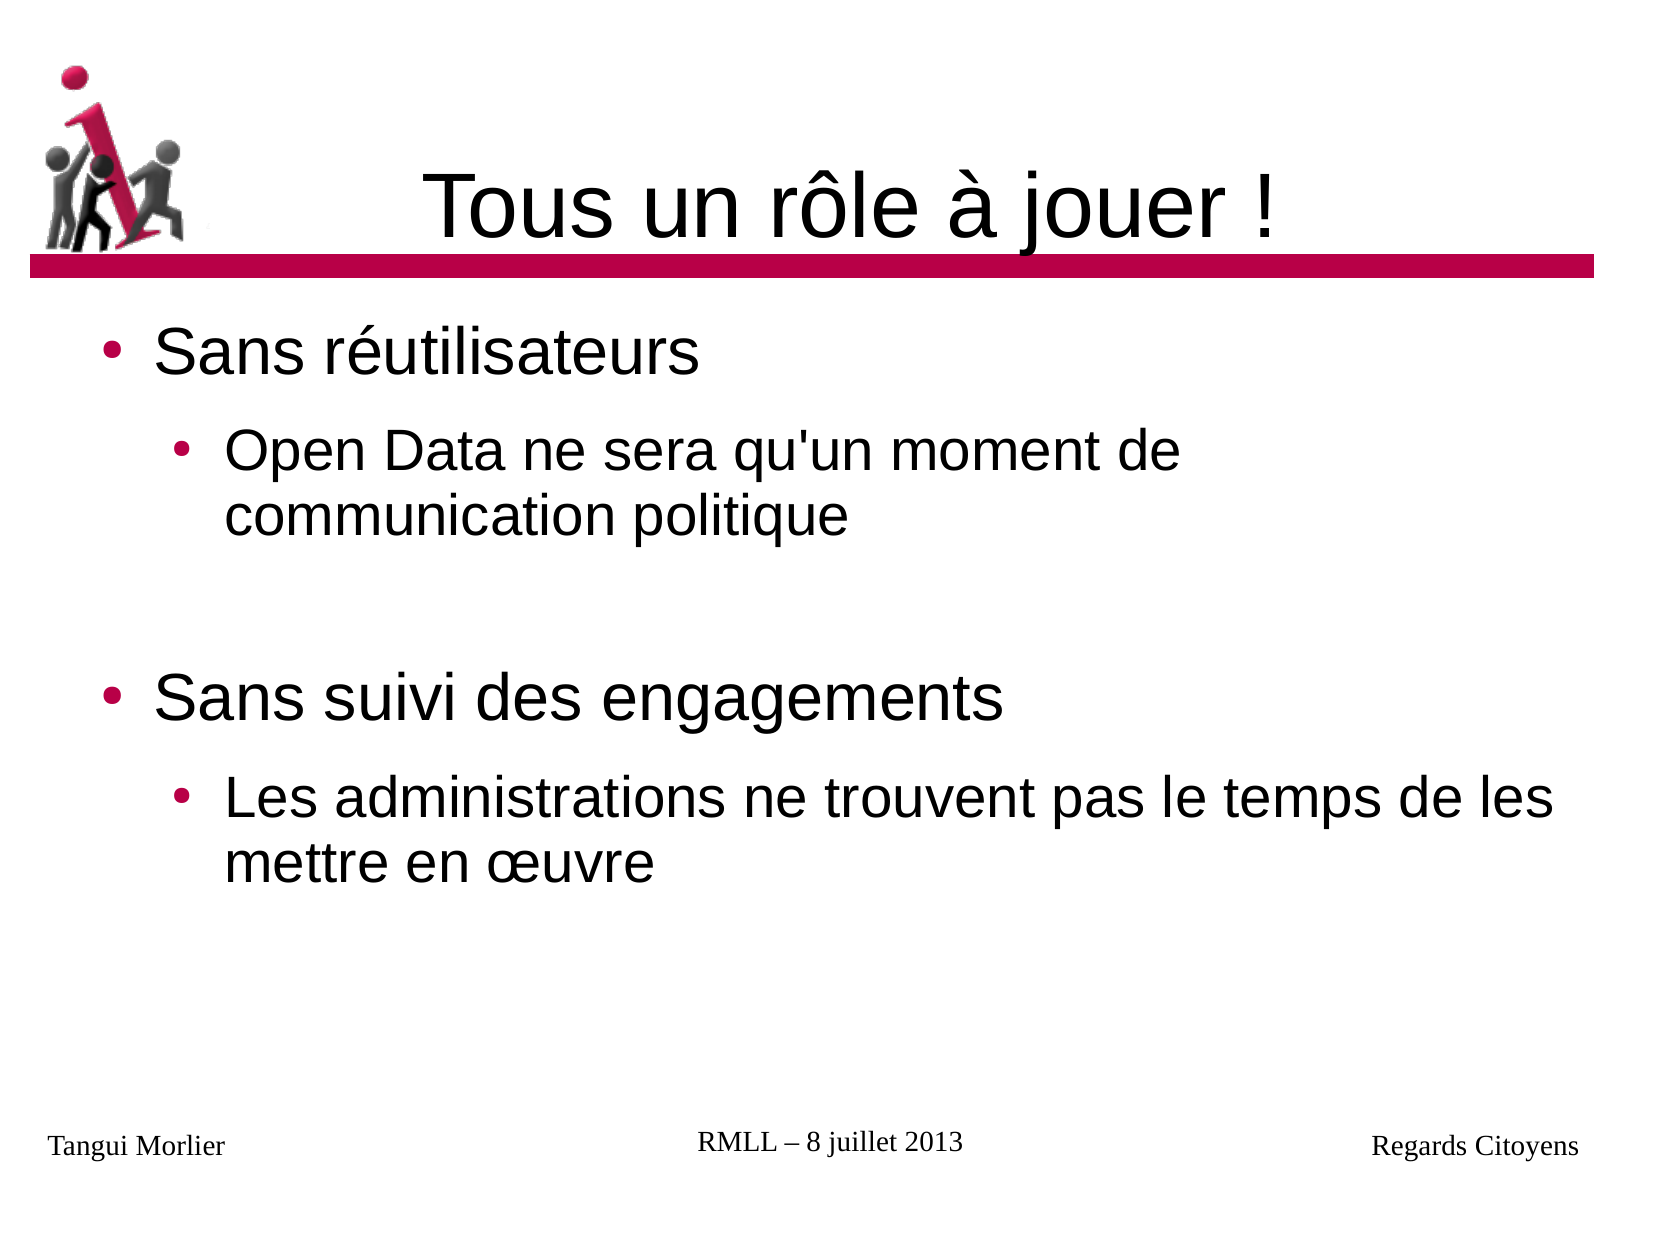

# Tous un rôle à jouer !
Sans réutilisateurs
Open Data ne sera qu'un moment de communication politique
Sans suivi des engagements
Les administrations ne trouvent pas le temps de les mettre en œuvre